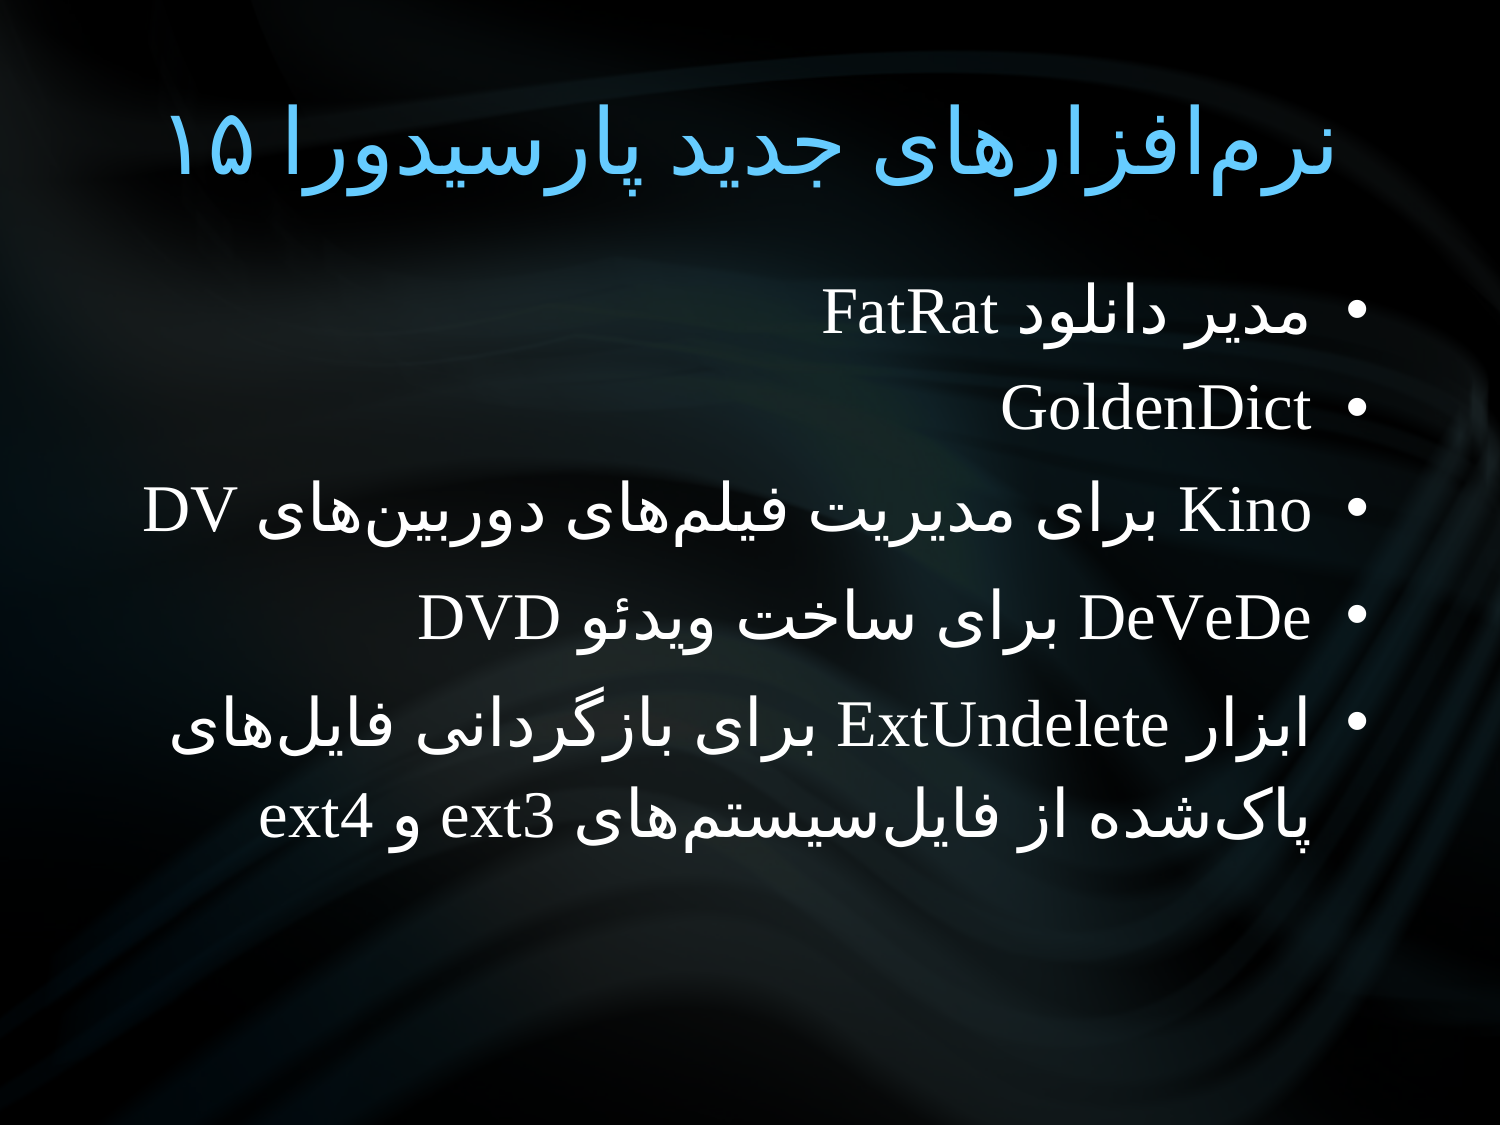

# نرم‌افزارهای جدید پارسیدورا ۱۵
مدیر دانلود FatRat
GoldenDict
‏Kino برای مدیریت فیلم‌های دوربین‌های DV
DeVeDe برای ساخت ویدئو DVD
ابزار ExtUndelete برای بازگردانی فایل‌های پاک‌شده از فایل‌سیستم‌های ext3 و ext4